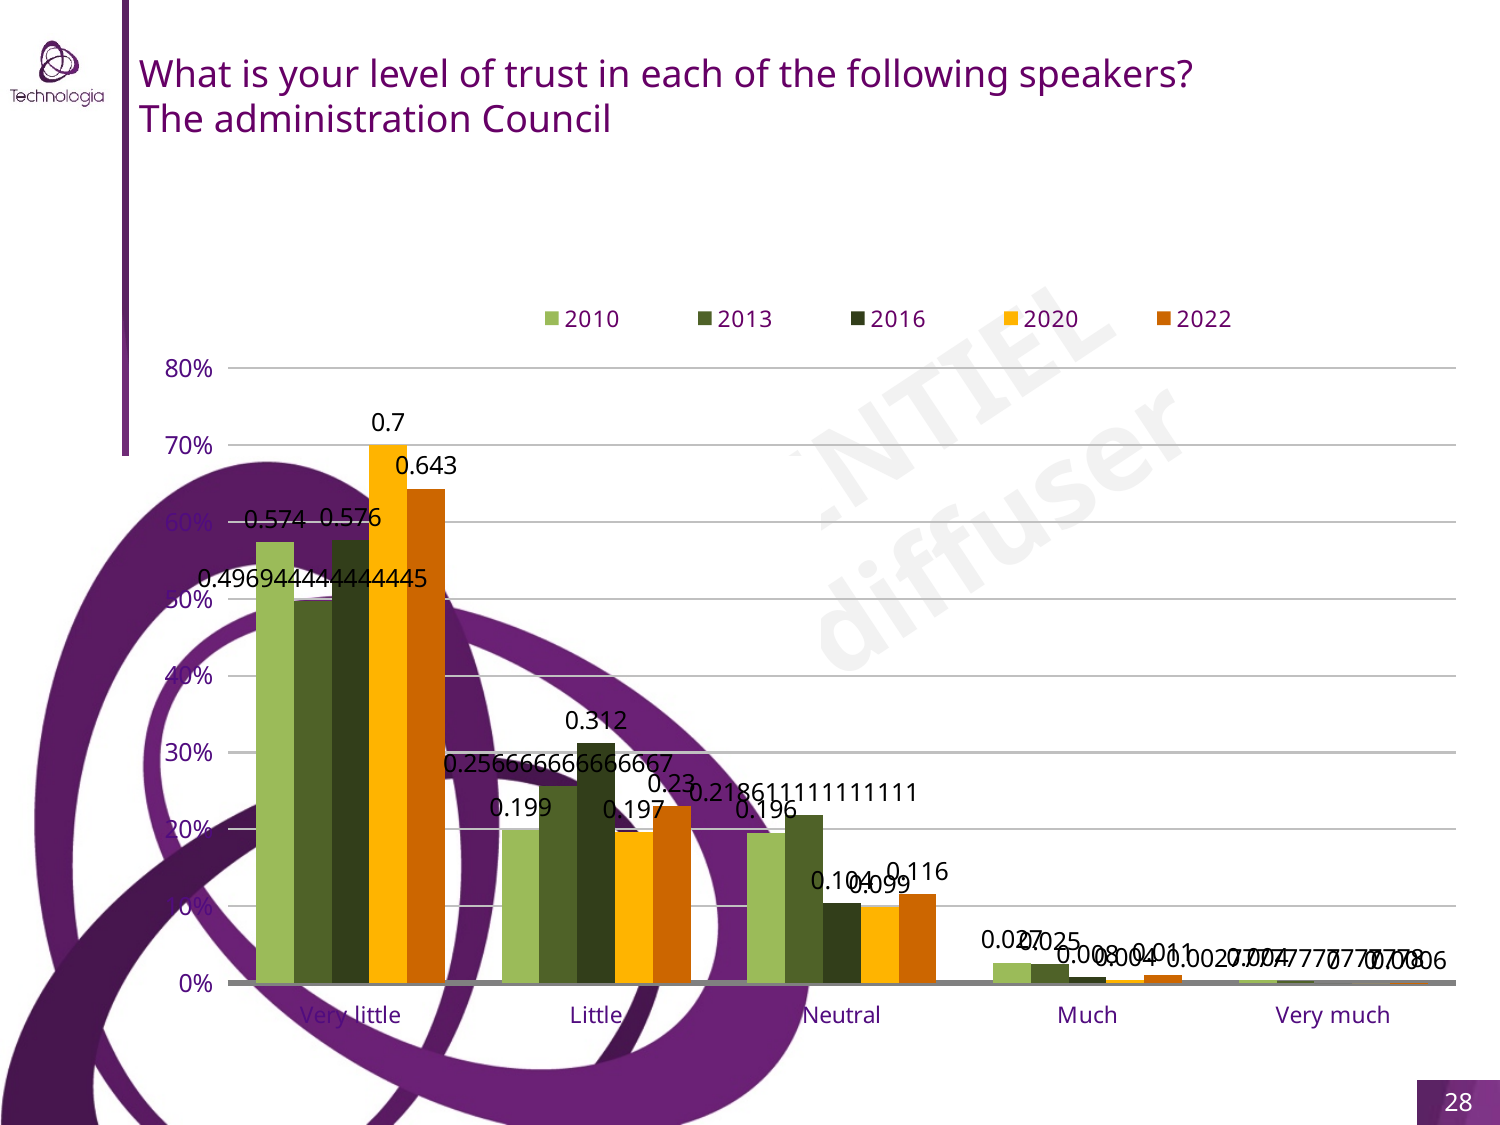

# What is your level of trust in each of the following speakers? The administration Council
### Chart
| Category | 2010 | 2013 | 2016 | 2020 | 2022 |
|---|---|---|---|---|---|
| Very little | 0.574 | 0.496944444444445 | 0.576 | 0.7 | 0.643 |
| Little | 0.199 | 0.256666666666667 | 0.312 | 0.197 | 0.23 |
| Neutral | 0.196 | 0.218611111111111 | 0.104 | 0.099 | 0.116 |
| Much | 0.027 | 0.025 | 0.008 | 0.004 | 0.011 |
| Very much | 0.004 | 0.00277777777777778 | 0.0 | 0.0 | 0.0006 |